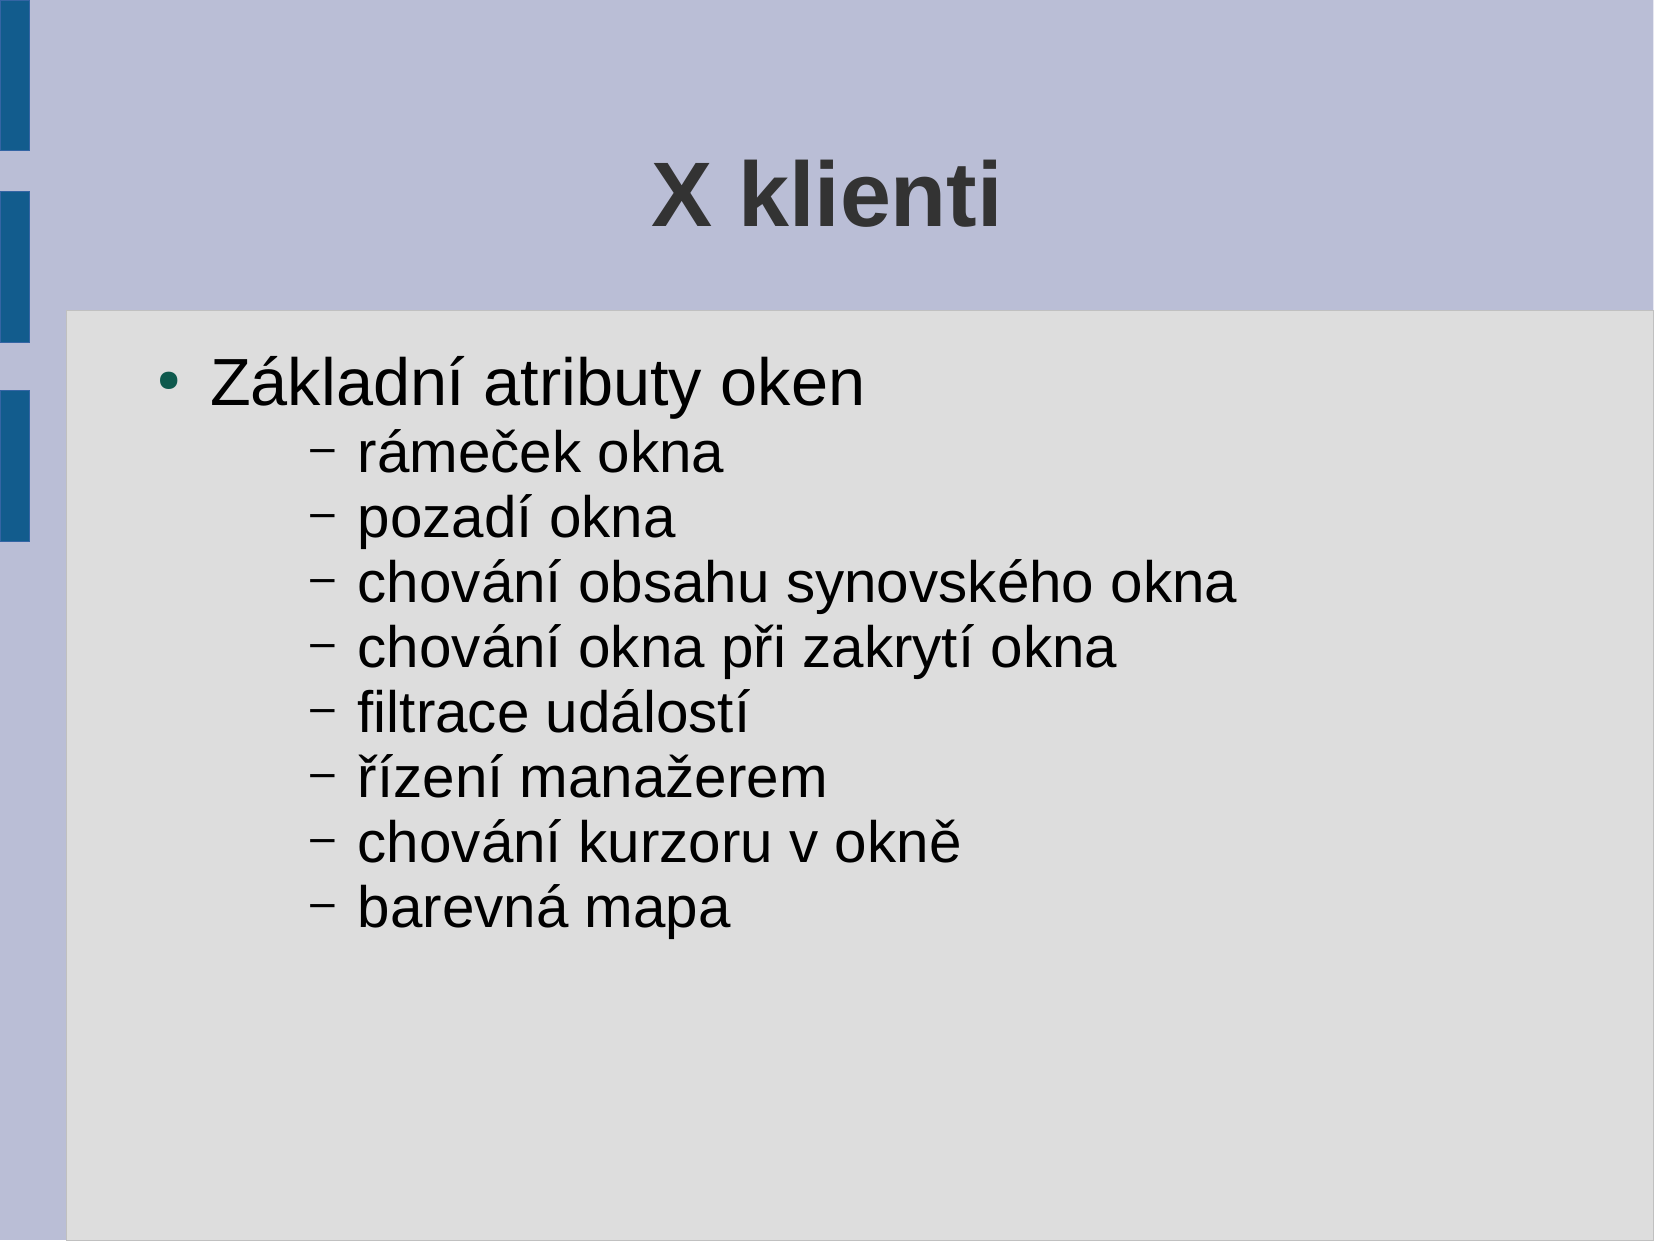

# X klienti
Základní atributy oken
rámeček okna
pozadí okna
chování obsahu synovského okna
chování okna při zakrytí okna
filtrace událostí
řízení manažerem
chování kurzoru v okně
barevná mapa